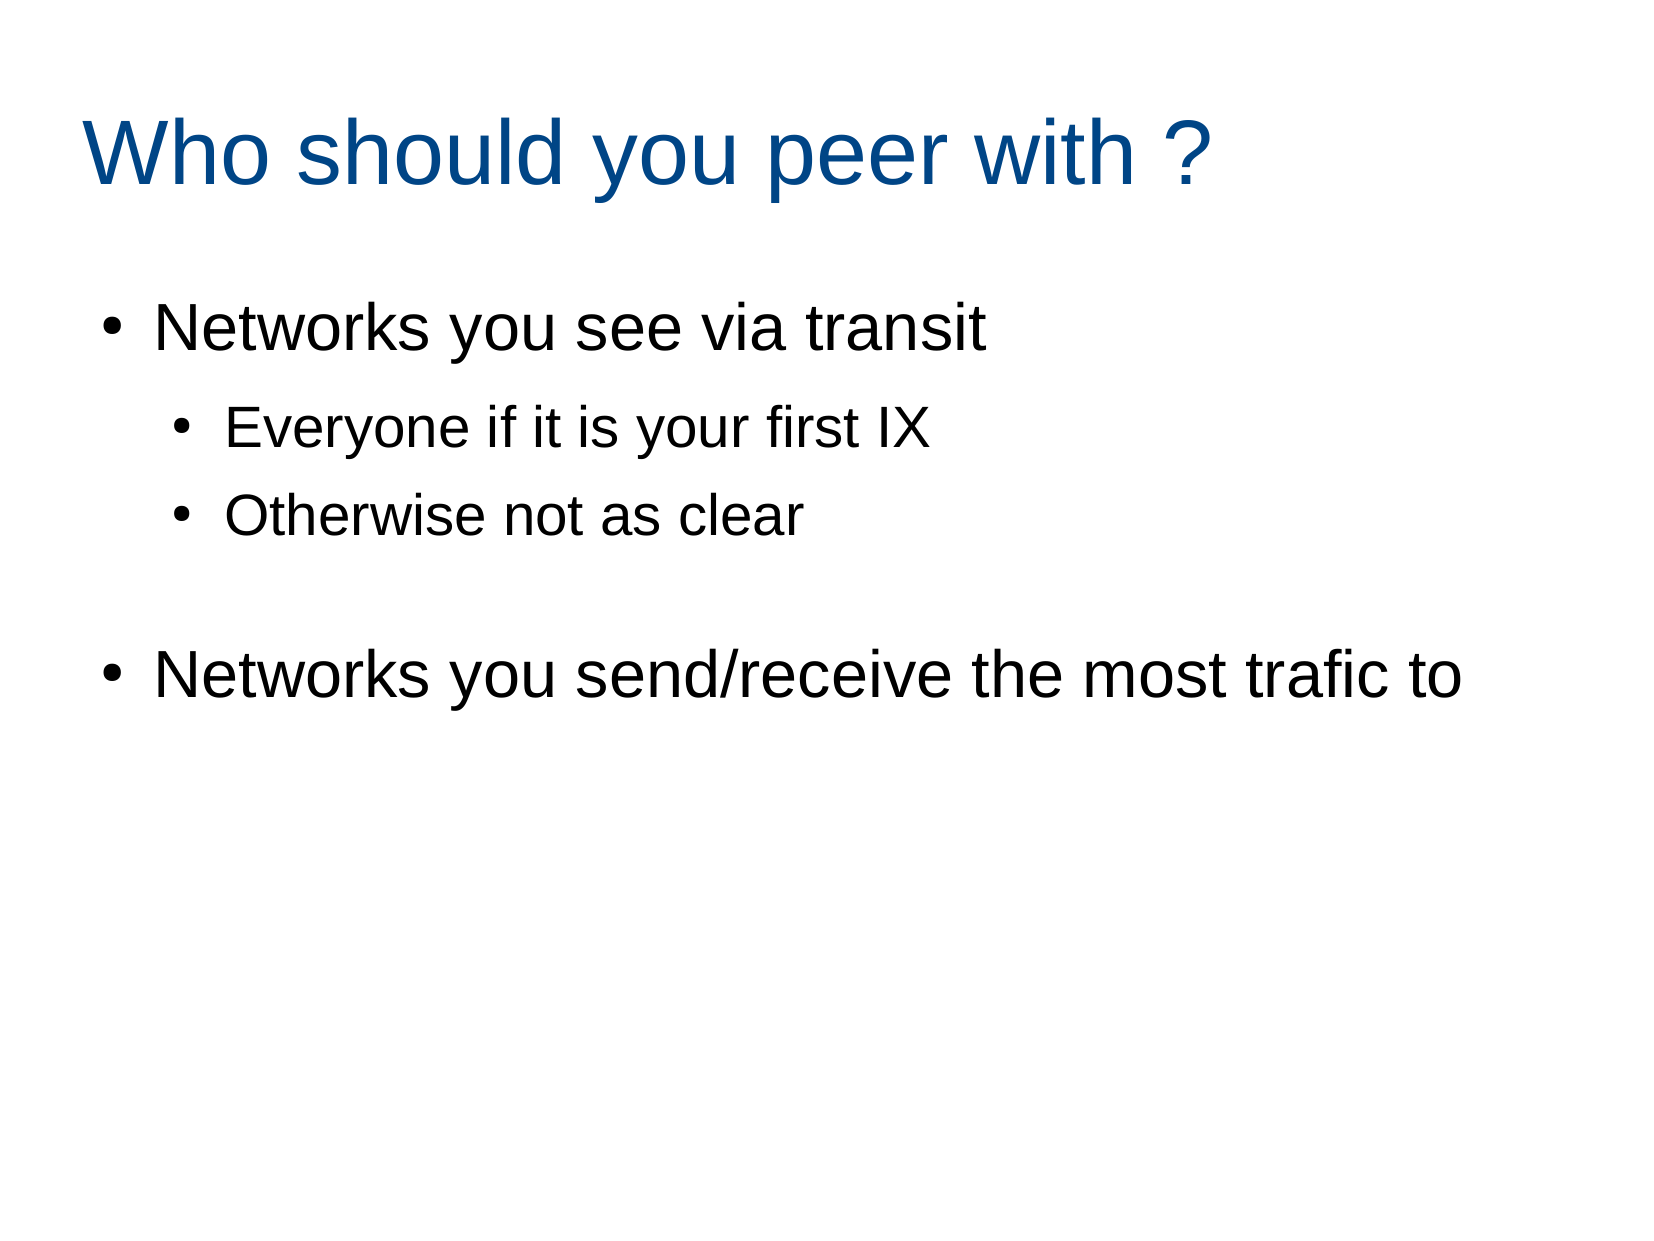

# Who should you peer with ?
Networks you see via transit
Everyone if it is your first IX
Otherwise not as clear
Networks you send/receive the most trafic to